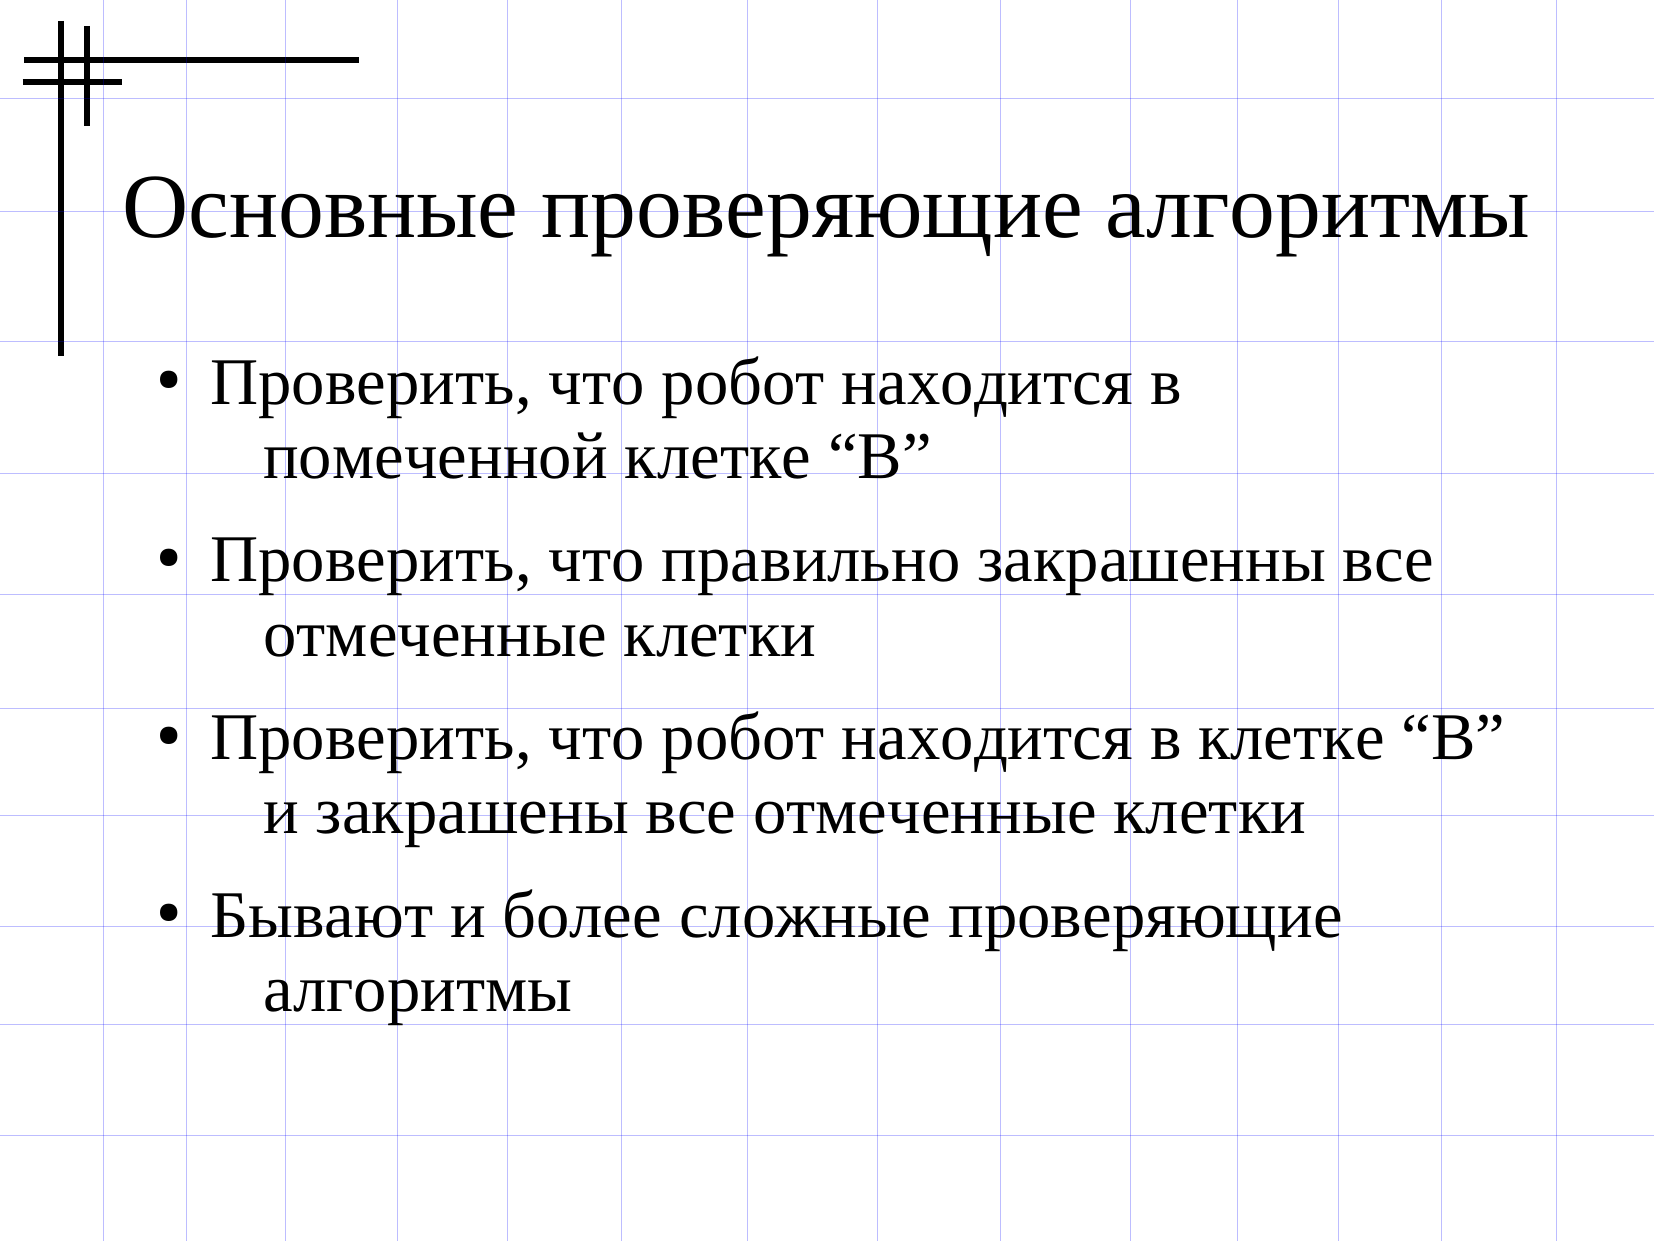

# Основные проверяющие алгоритмы
Проверить, что робот находится в помеченной клетке “B”
Проверить, что правильно закрашенны все отмеченные клетки
Проверить, что робот находится в клетке “B” и закрашены все отмеченные клетки
Бывают и более сложные проверяющие алгоритмы